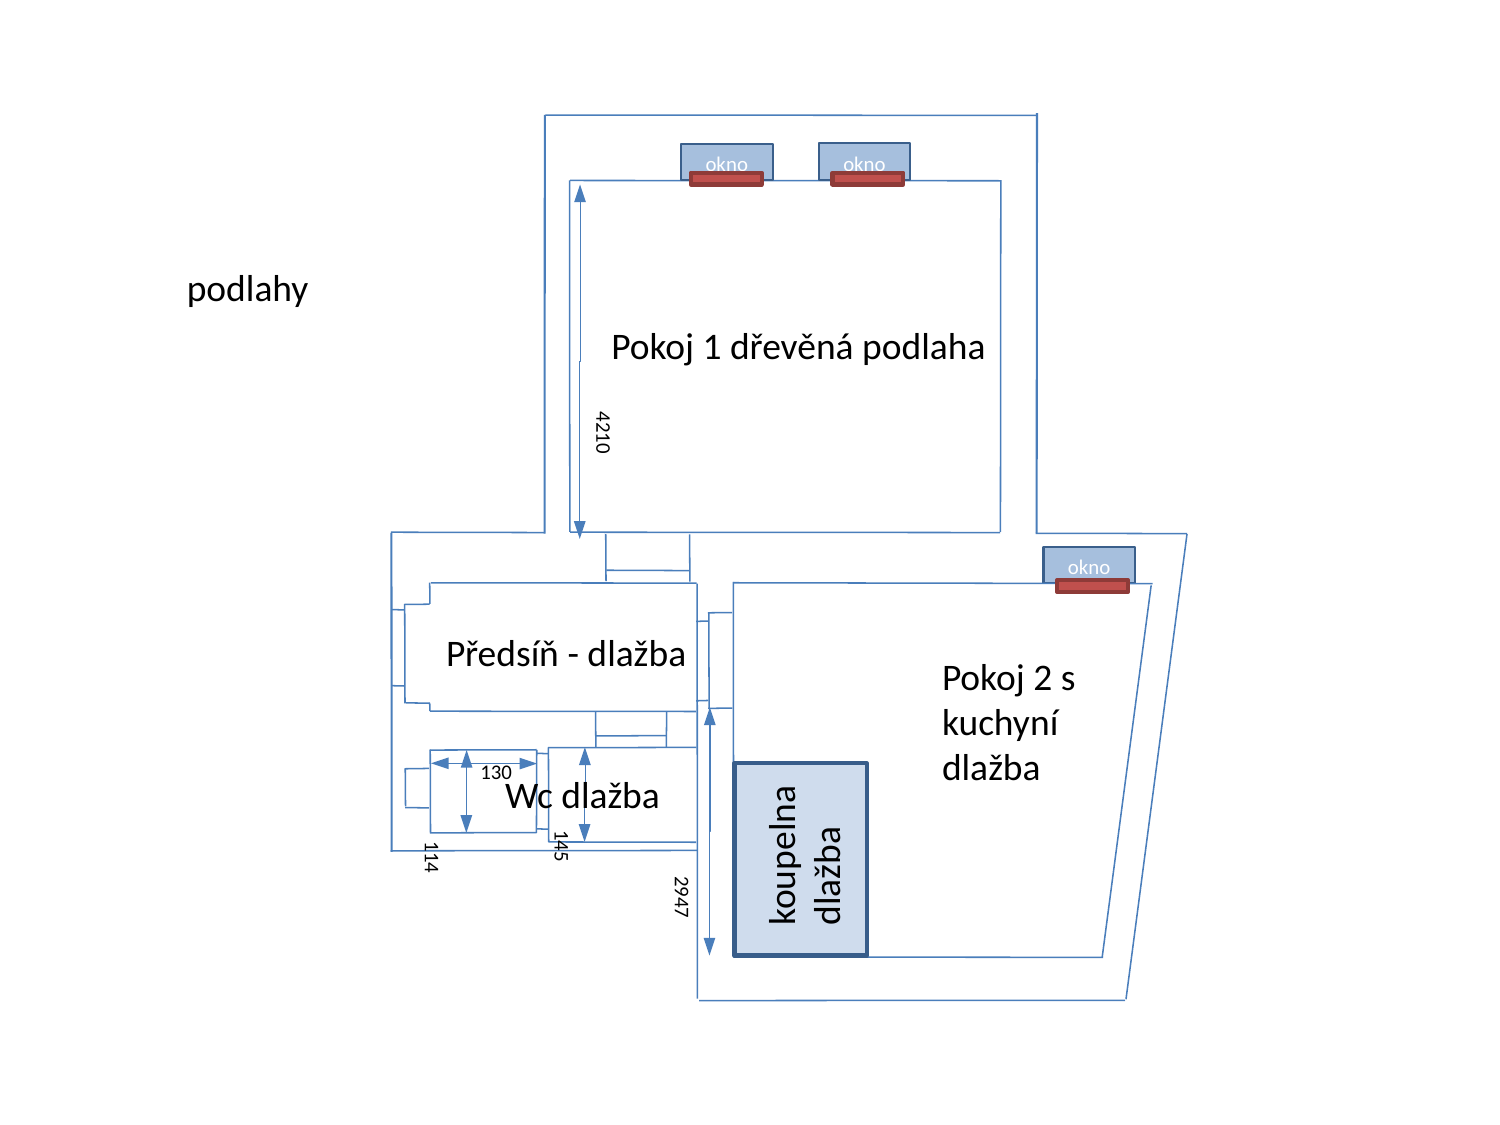

okno
okno
podlahy
Pokoj 1 dřevěná podlaha
4210
okno
Předsíň - dlažba
Pokoj 2 s kuchyní
dlažba
130
Wc dlažba
koupelna
dlažba
145
114
2947